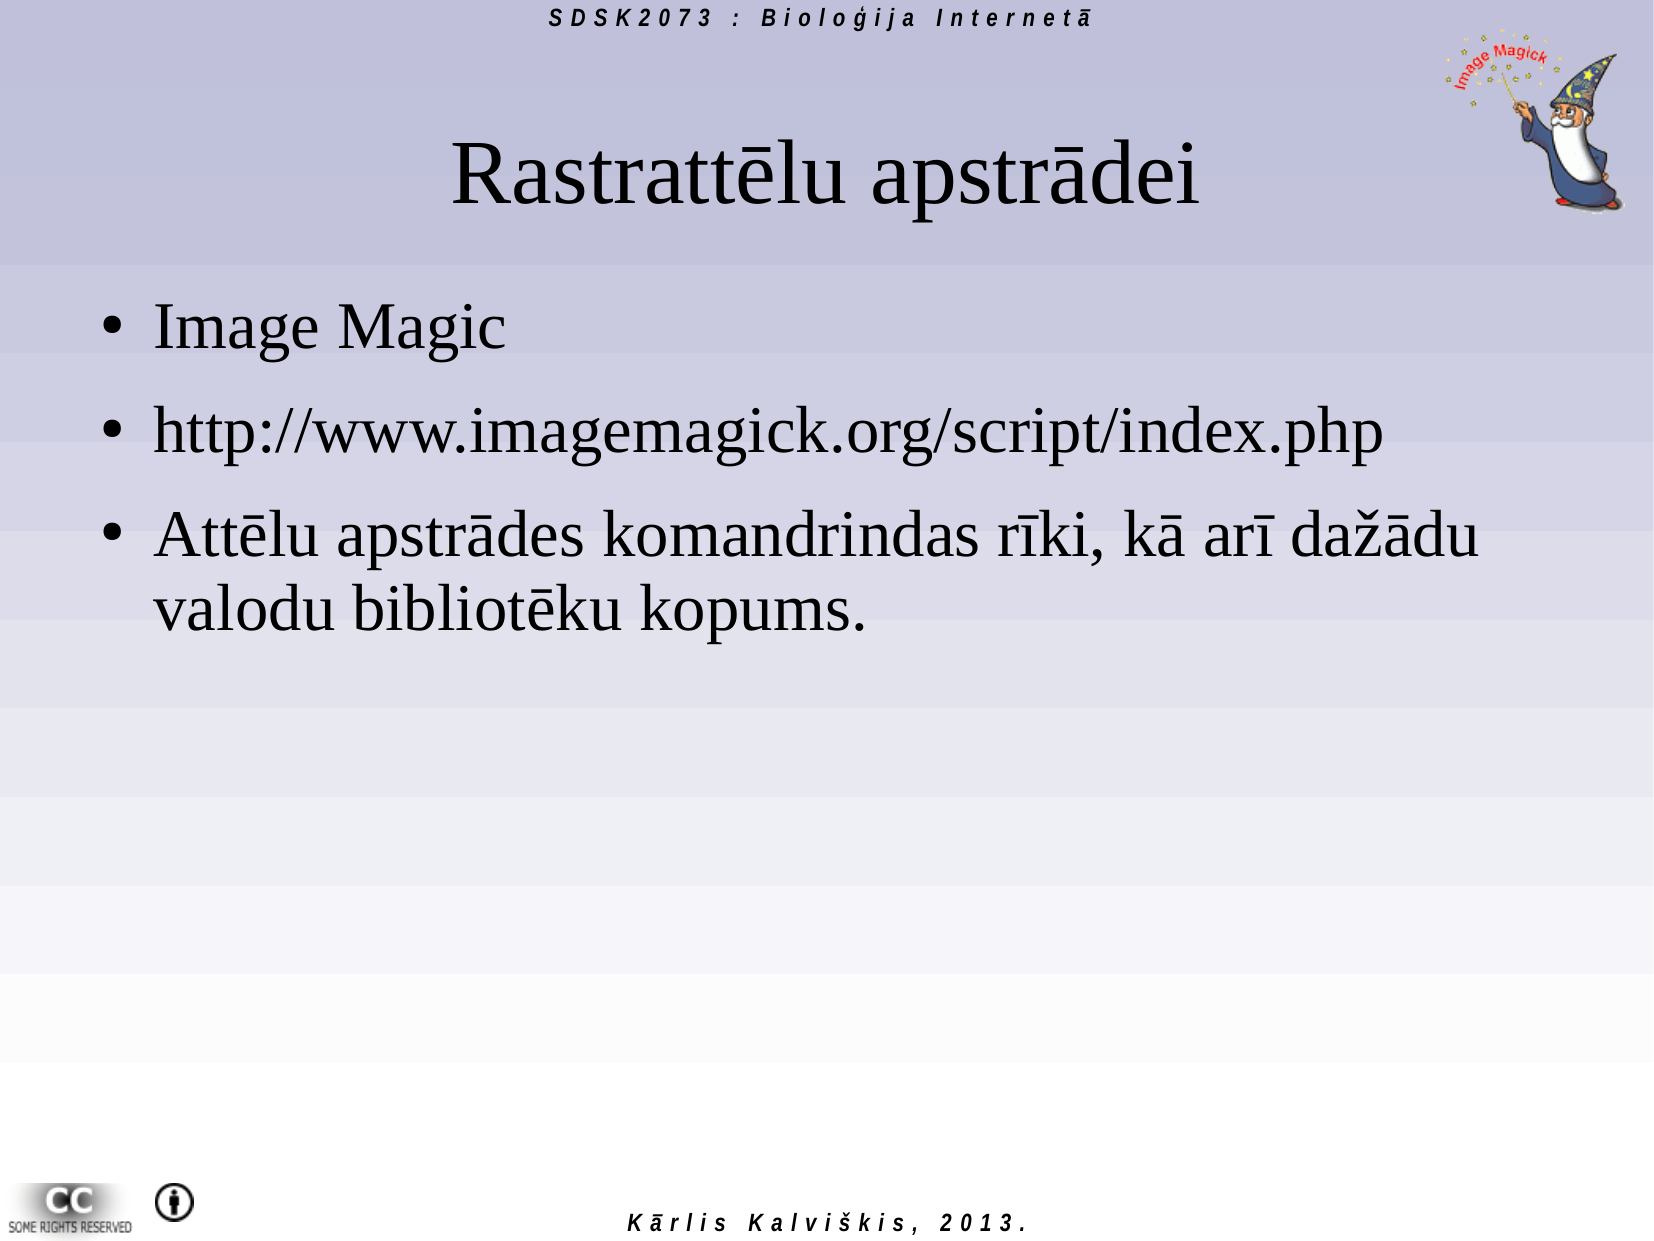

# Rastrattēlu apstrādei
Image Magic
http://www.imagemagick.org/script/index.php
Attēlu apstrādes komandrindas rīki, kā arī dažādu valodu bibliotēku kopums.